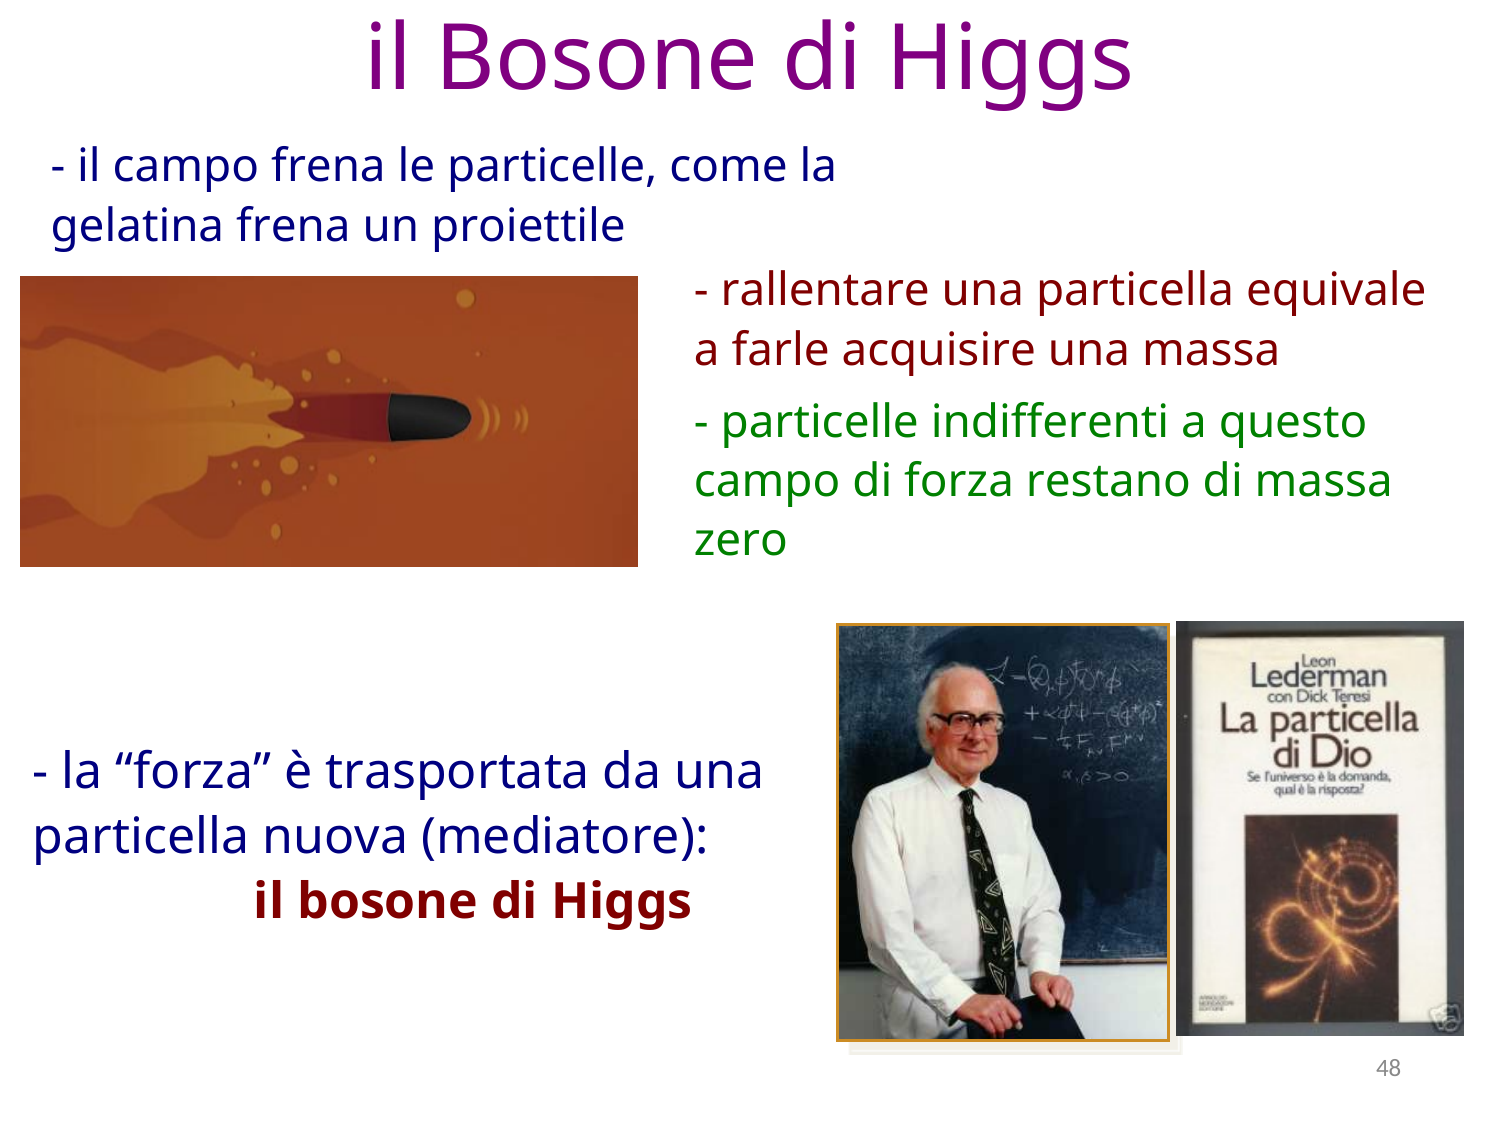

il Bosone di Higgs
- il campo frena le particelle, come la gelatina frena un proiettile
- rallentare una particella equivale a farle acquisire una massa
- particelle indifferenti a questo campo di forza restano di massa zero
- la “forza” è trasportata da una particella nuova (mediatore):
 il bosone di Higgs
48